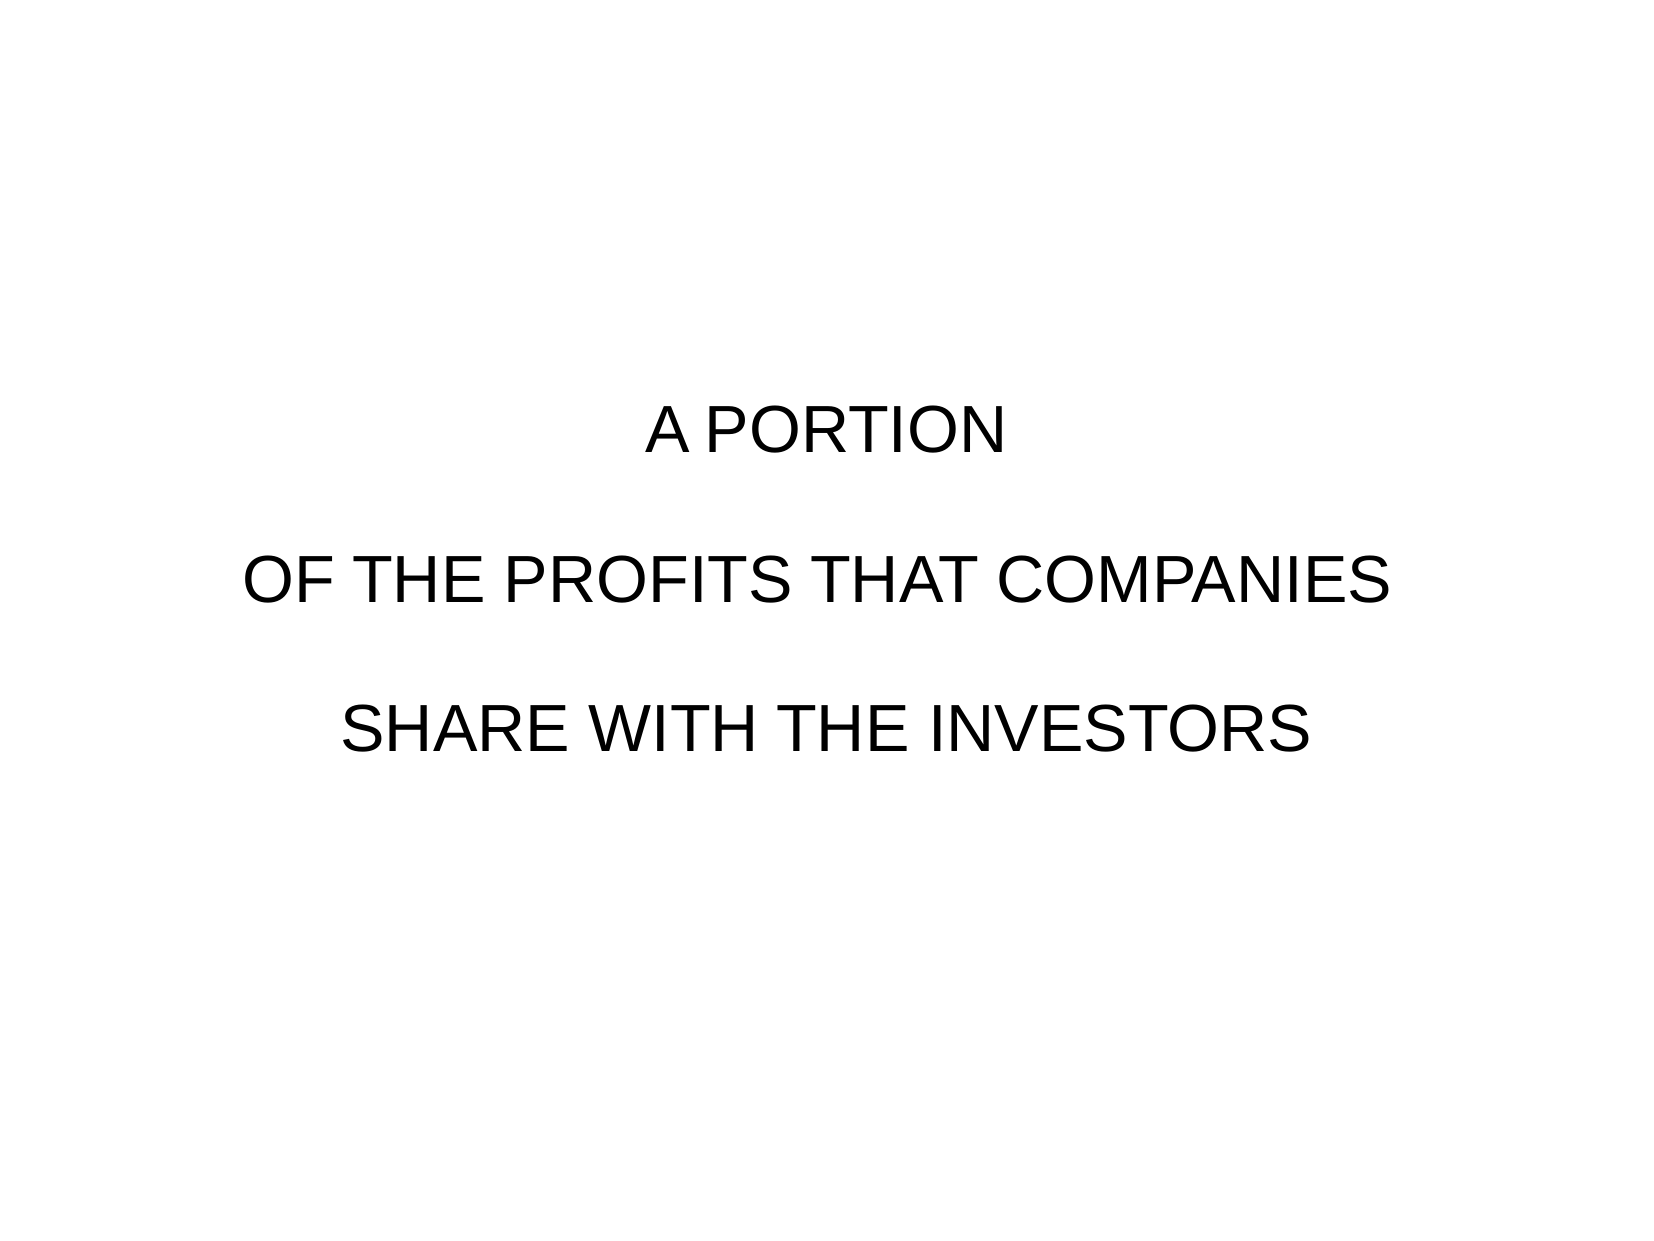

# A PORTION
OF THE PROFITS THAT COMPANIES
SHARE WITH THE INVESTORS